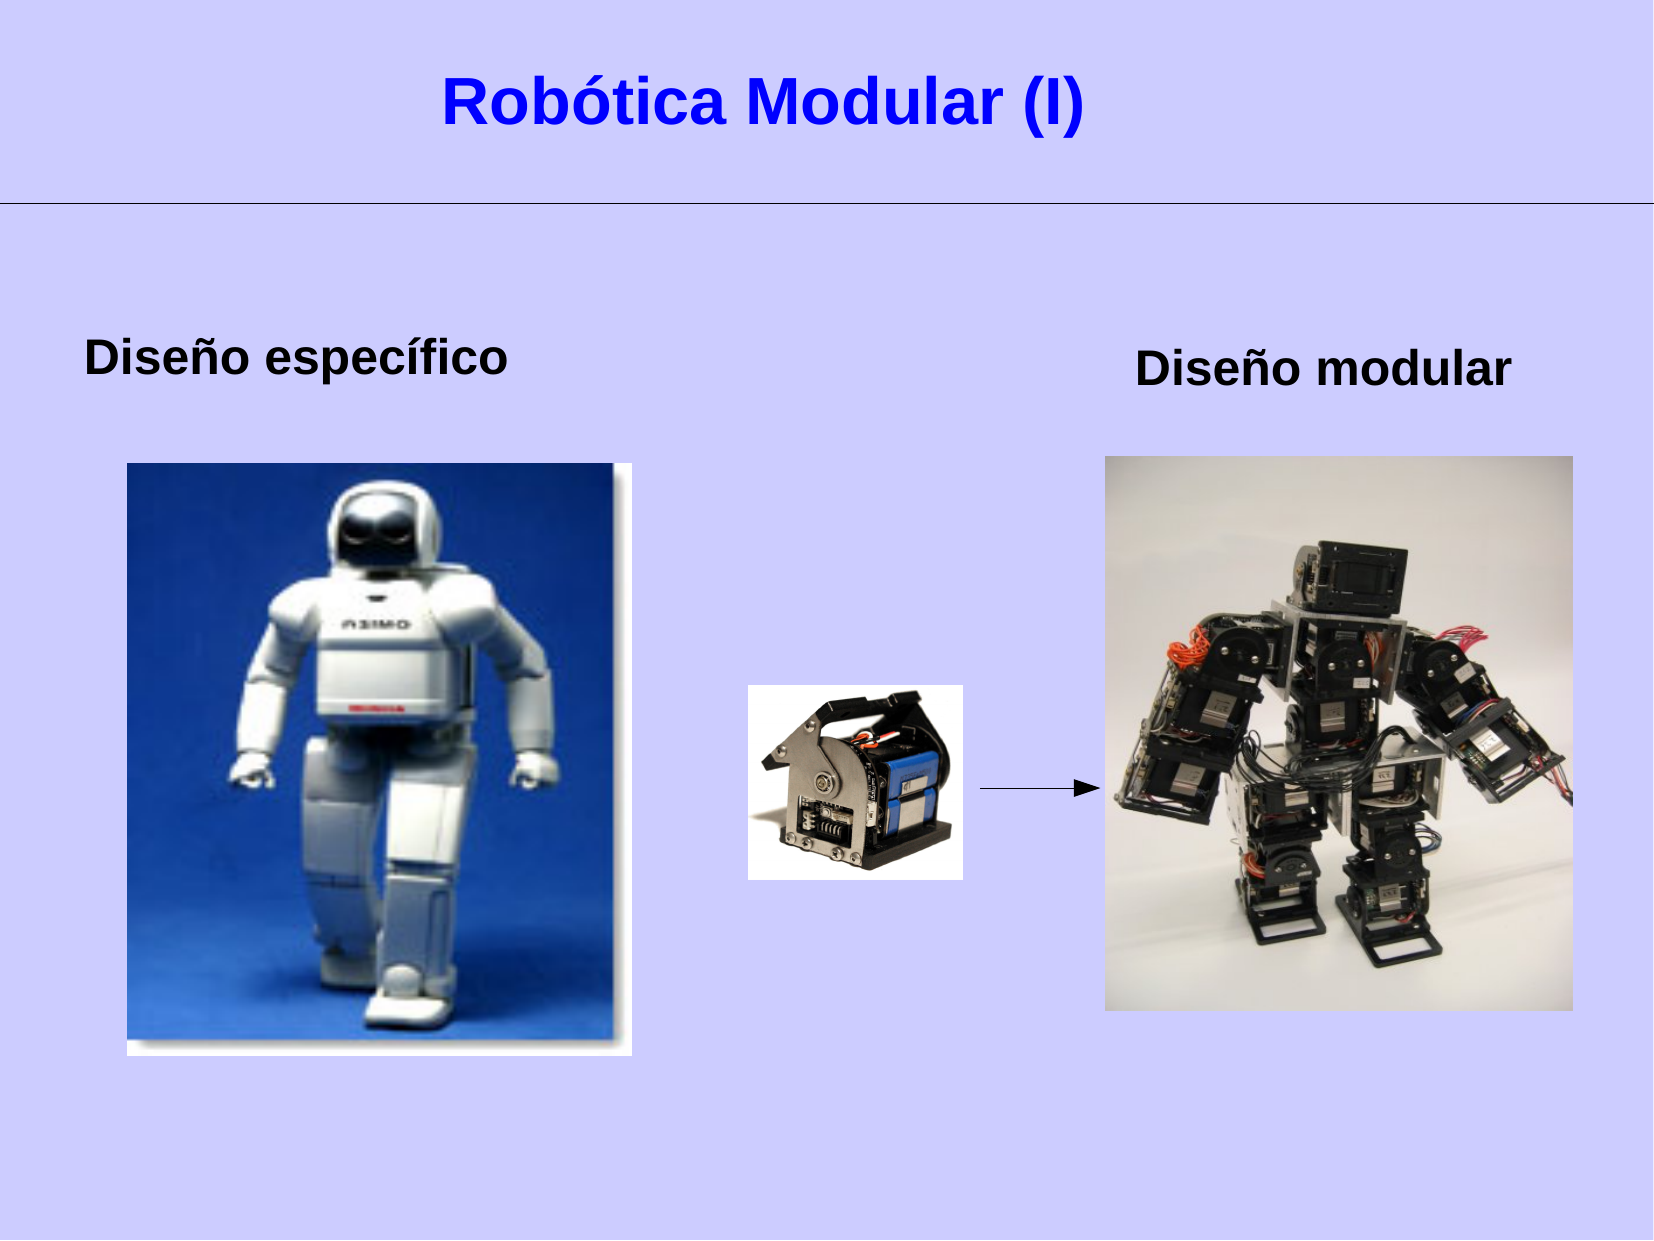

# Robótica Modular (I)
 Diseño específico
 Diseño modular